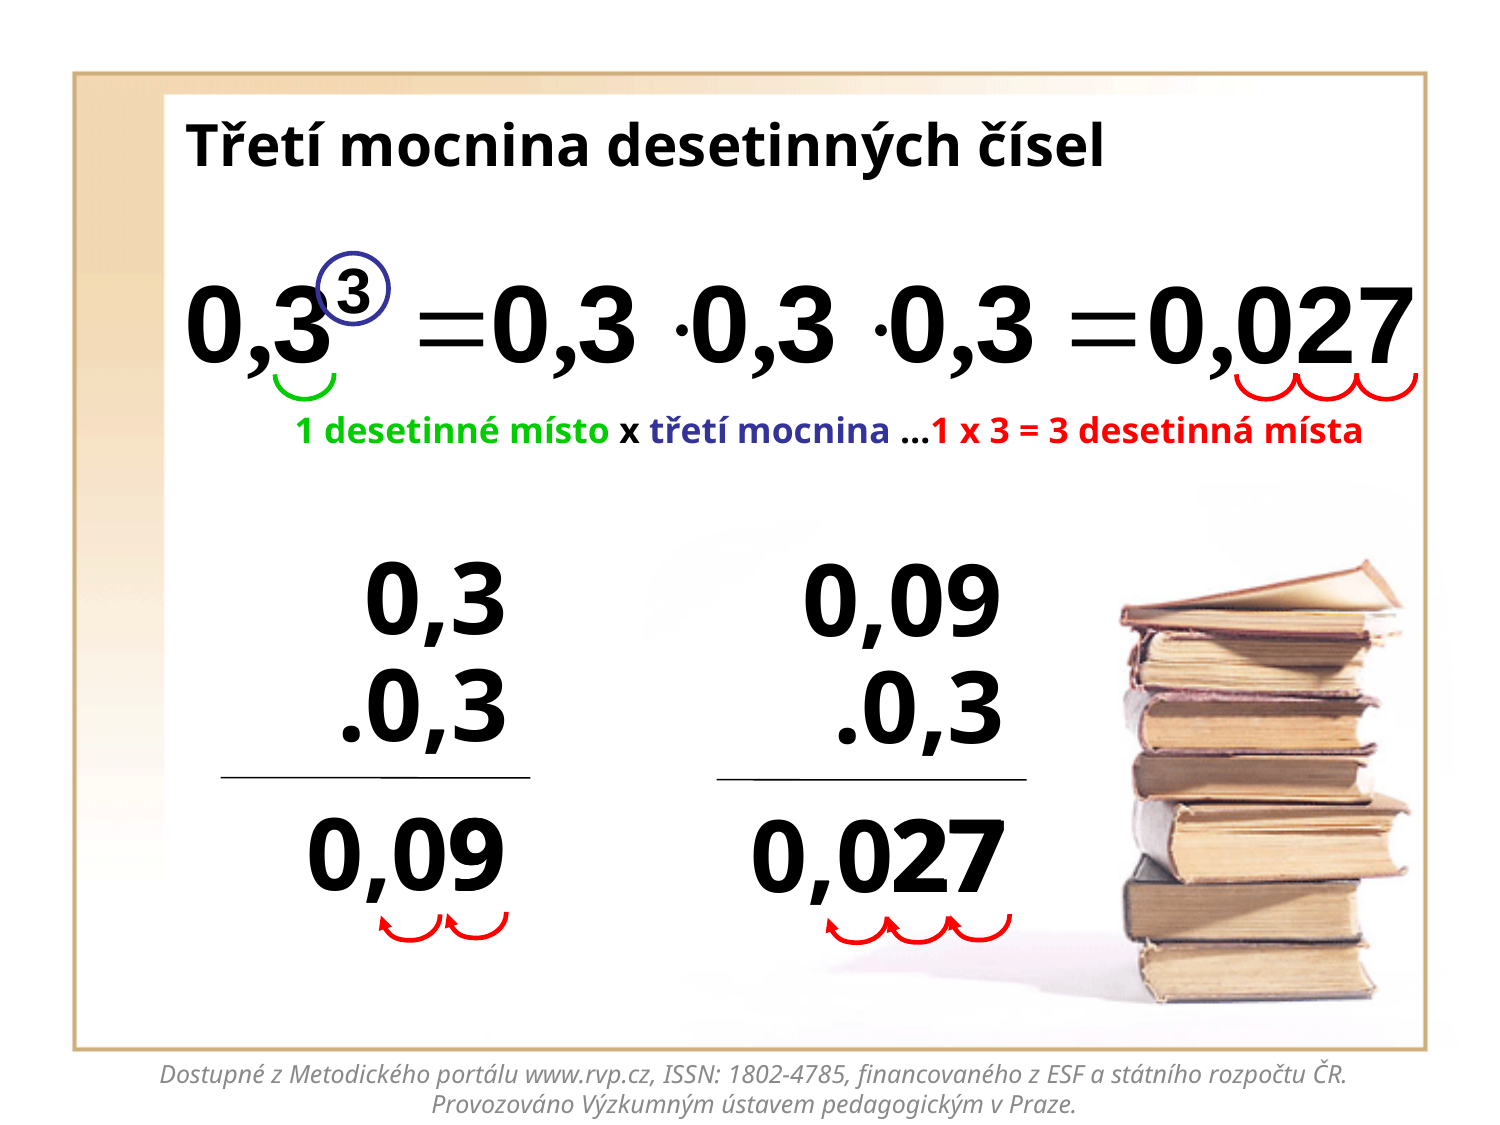

Třetí mocnina desetinných čísel
1 desetinné místo x třetí mocnina …1 x 3 = 3 desetinná místa
0,3
0,09
.0,3
.0,3
0,09
9
9
27
0,027
27